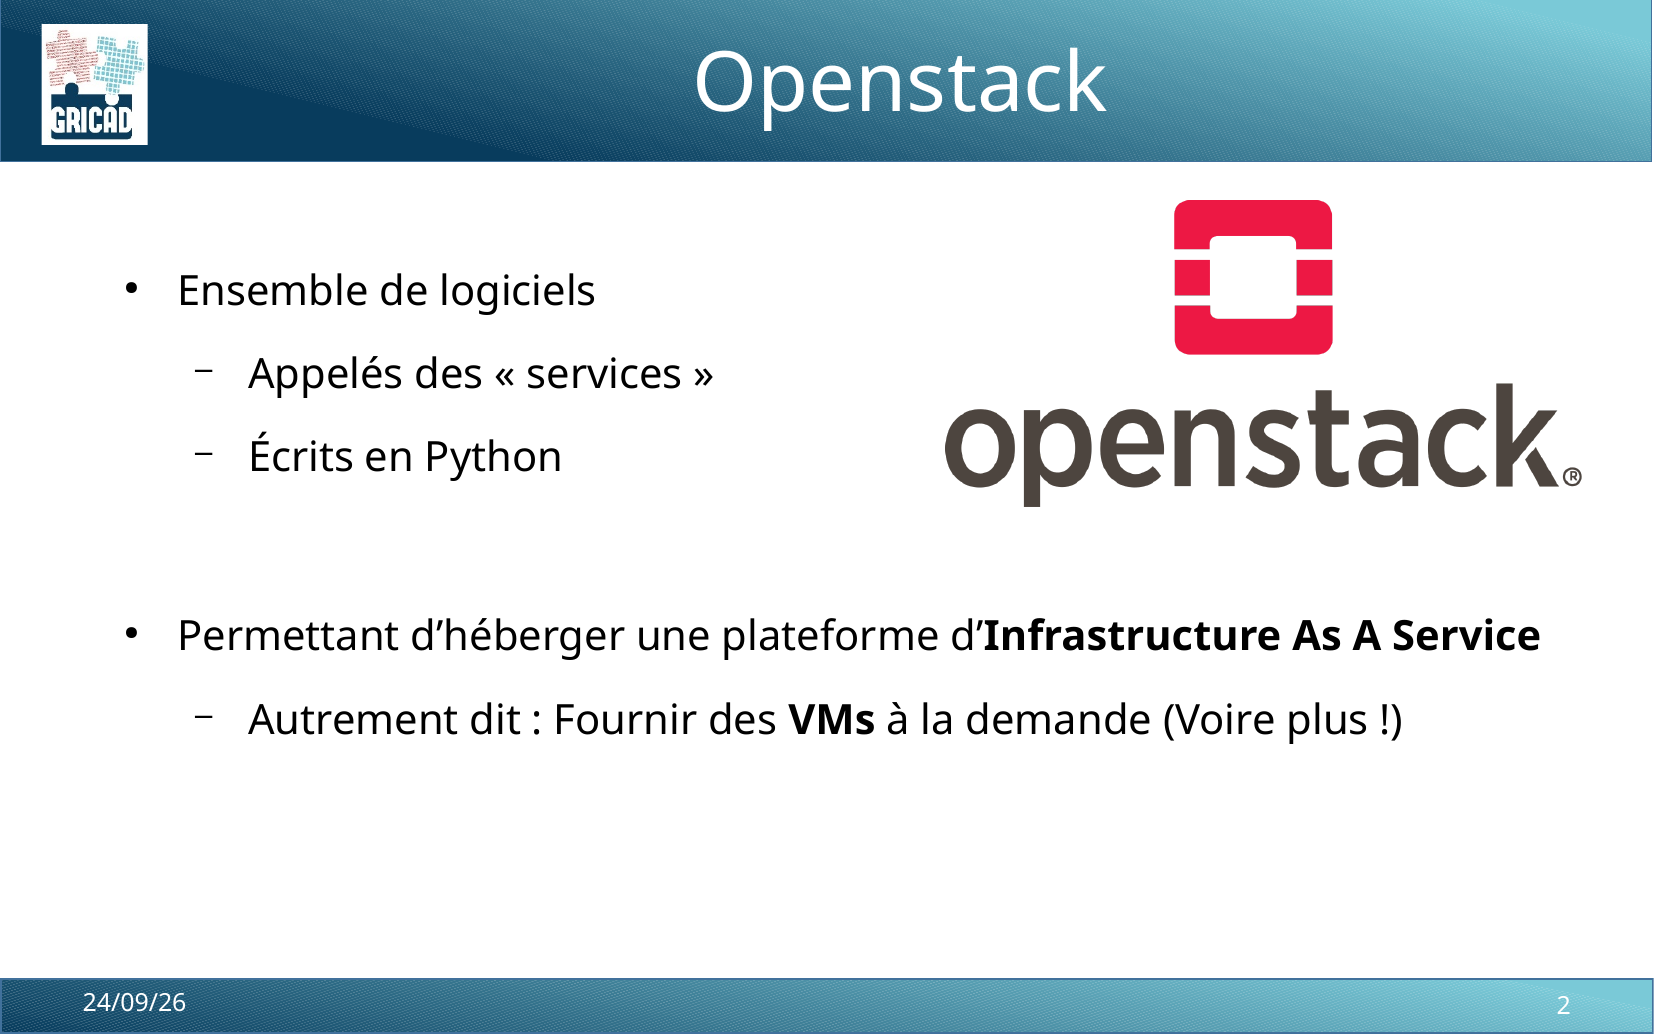

# Openstack
Ensemble de logiciels
Appelés des « services »
Écrits en Python
Permettant d’héberger une plateforme d’Infrastructure As A Service
Autrement dit : Fournir des VMs à la demande (Voire plus !)
2